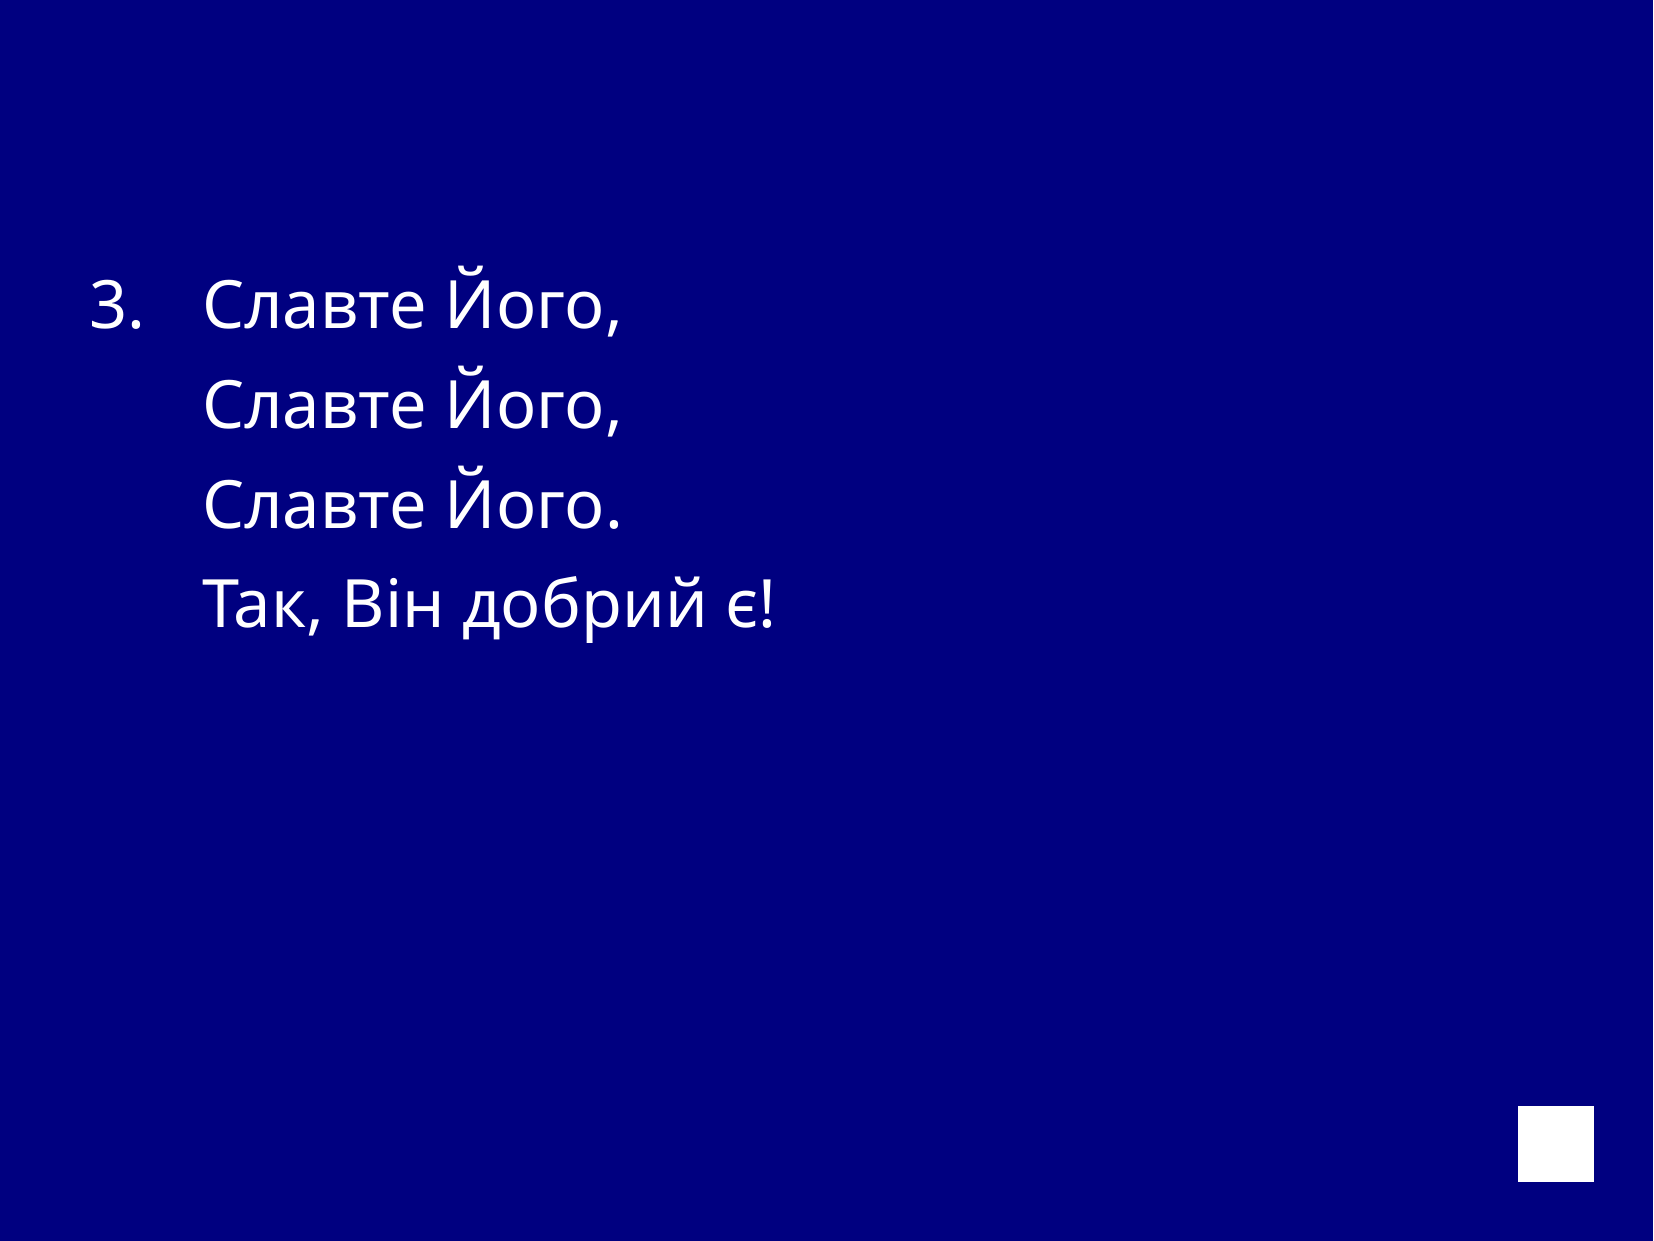

3.	Славте Його,
	Славте Його,
	Славте Його.
	Так, Він добрий є!